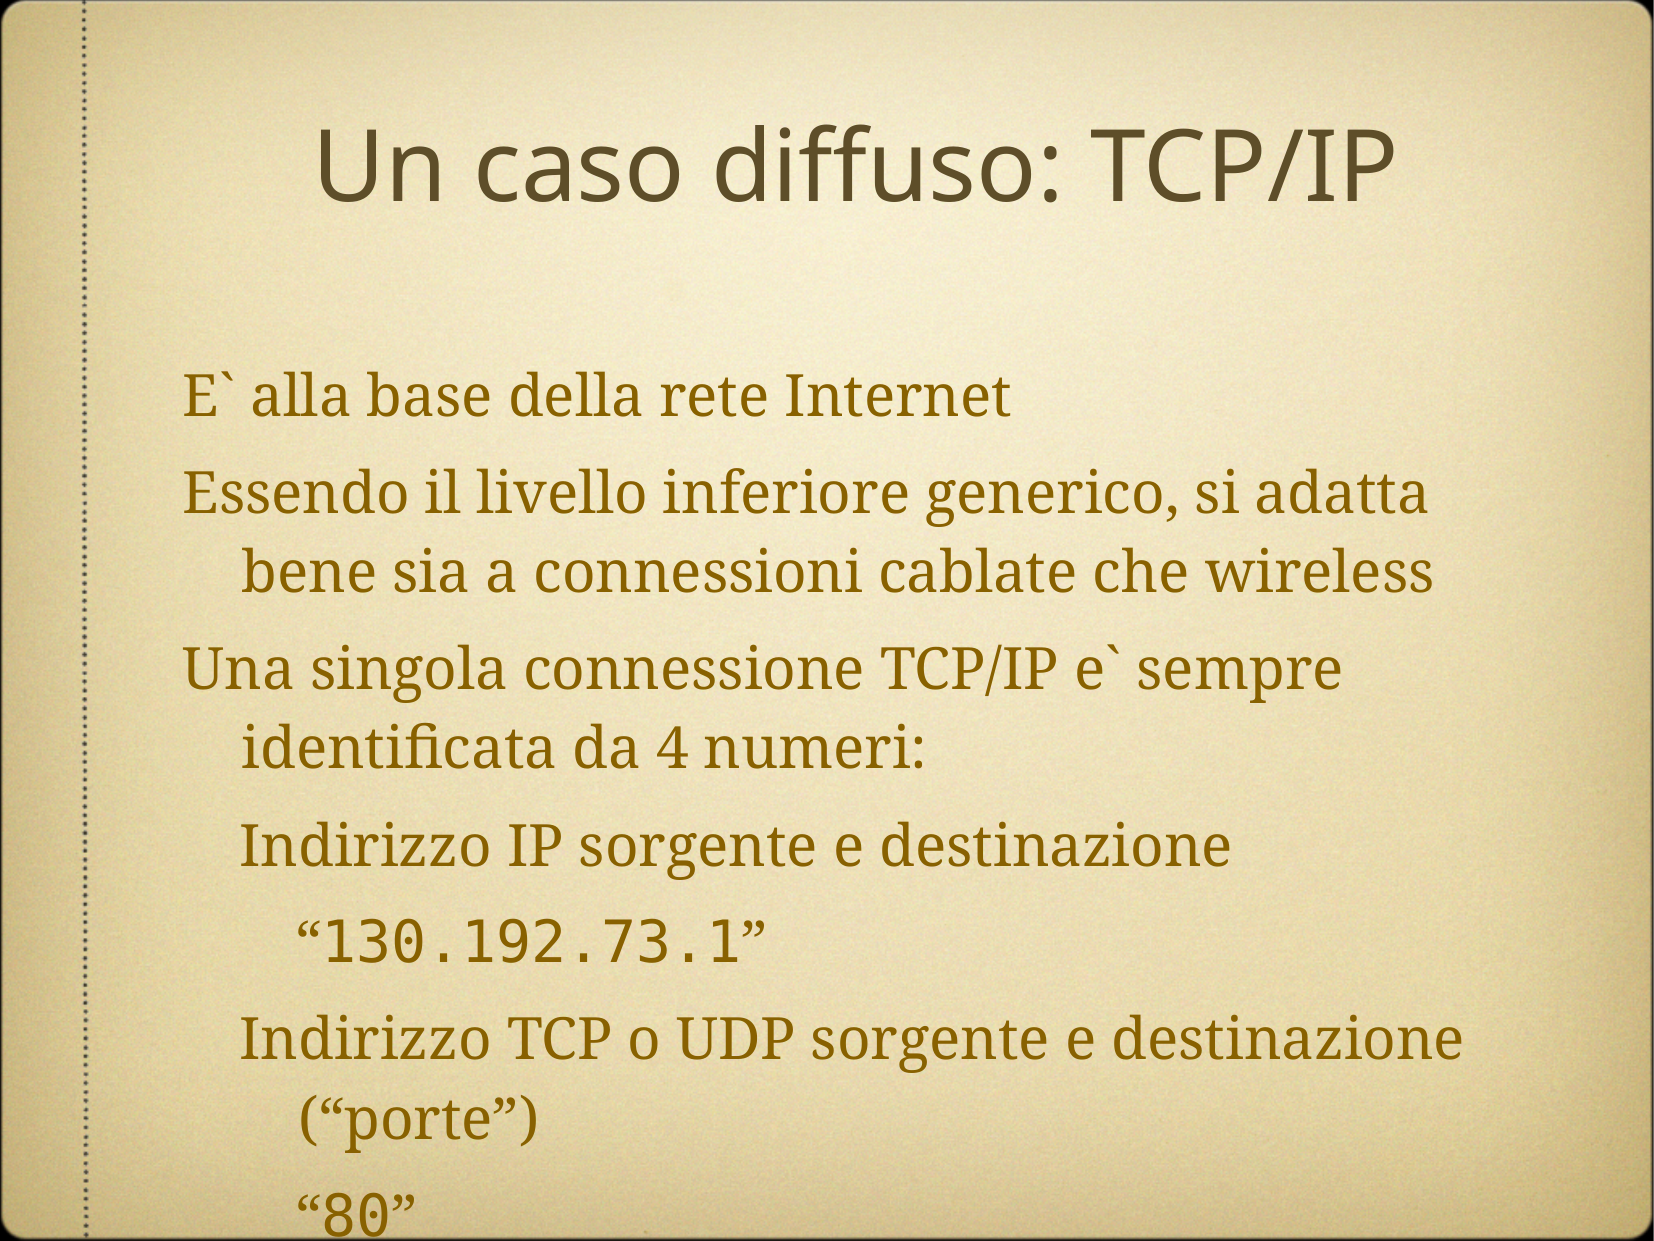

# Un caso diffuso: TCP/IP
E` alla base della rete Internet
Essendo il livello inferiore generico, si adatta bene sia a connessioni cablate che wireless
Una singola connessione TCP/IP e` sempre identificata da 4 numeri:
Indirizzo IP sorgente e destinazione
“130.192.73.1”
Indirizzo TCP o UDP sorgente e destinazione (“porte”)
“80”